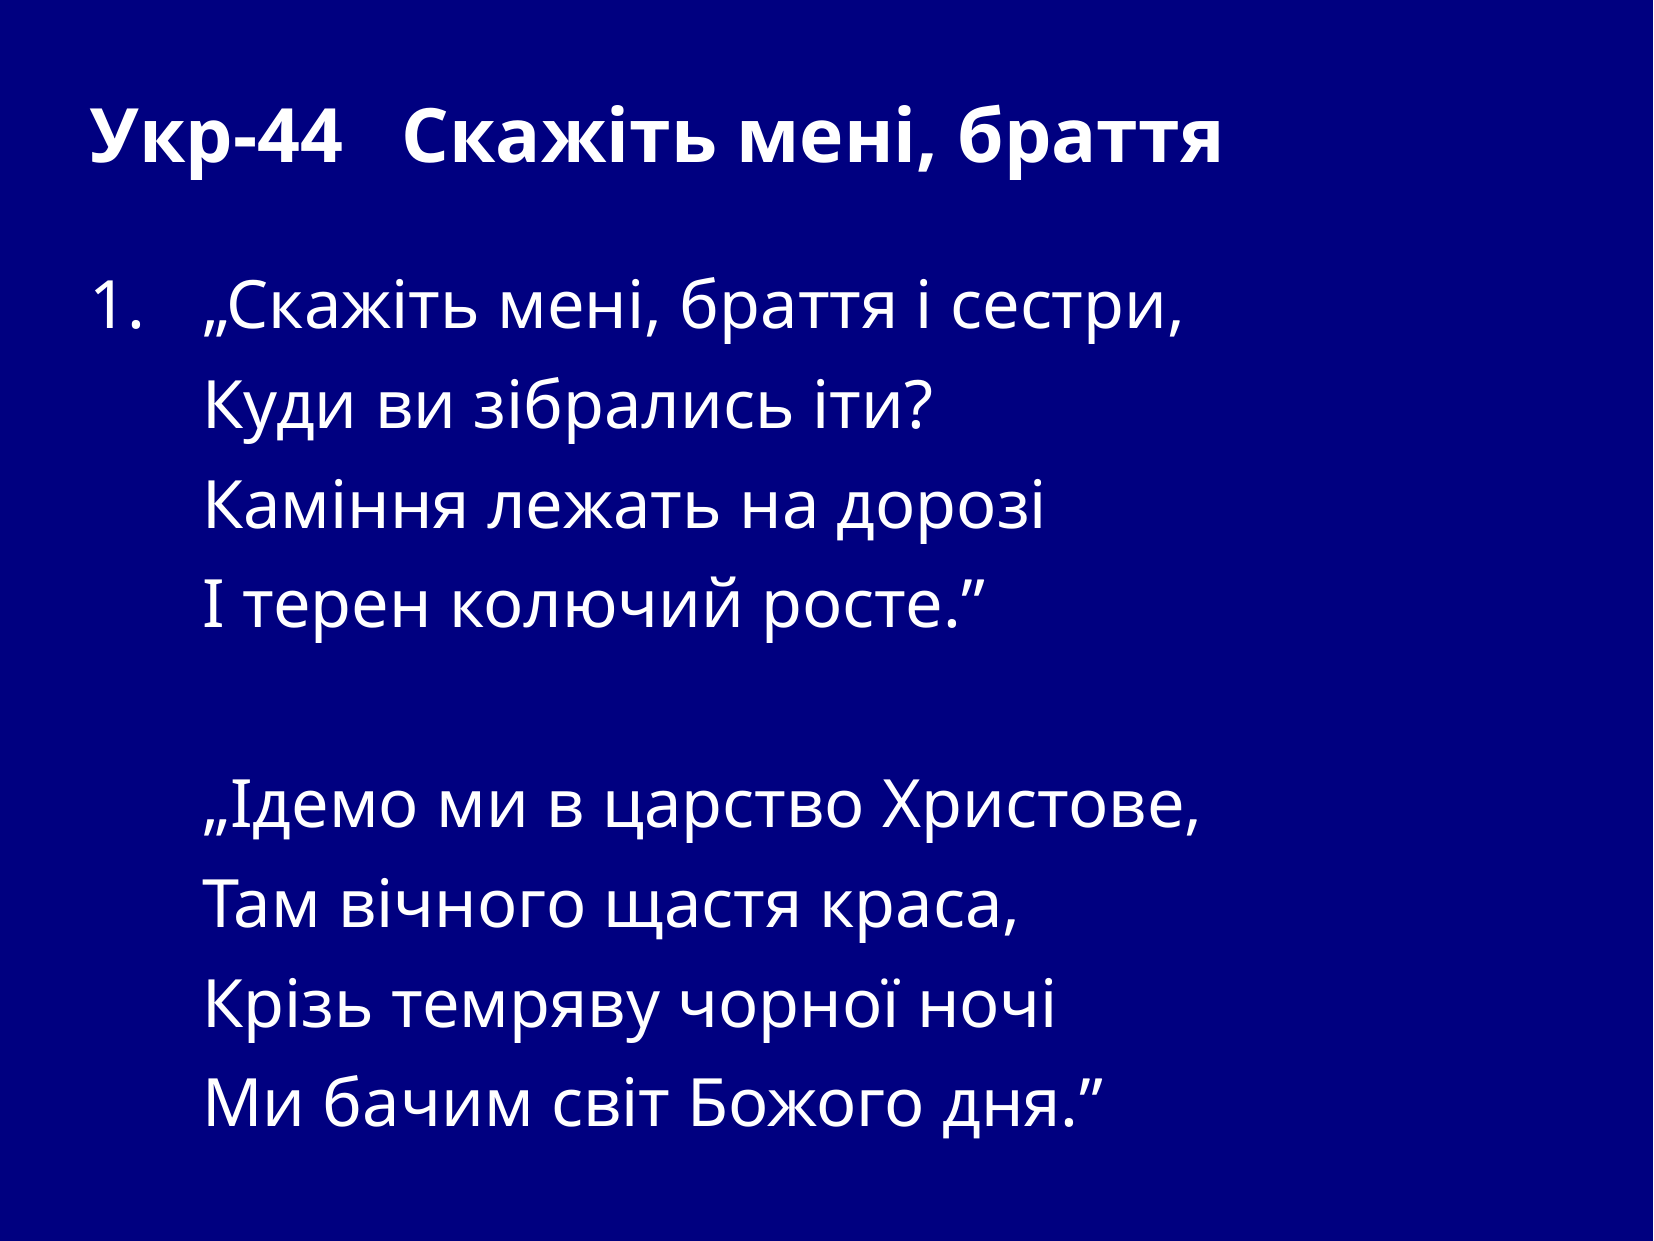

Укр-44 Скажіть мені, браття
1.	„Скажіть мені, браття і сестри,
	Куди ви зібрались іти?
	Каміння лежать на дорозі
	І терен колючий росте.”
	„Ідемо ми в царство Христове,
	Там вічного щастя краса,
	Крізь темряву чорної ночі
	Ми бачим світ Божого дня.”